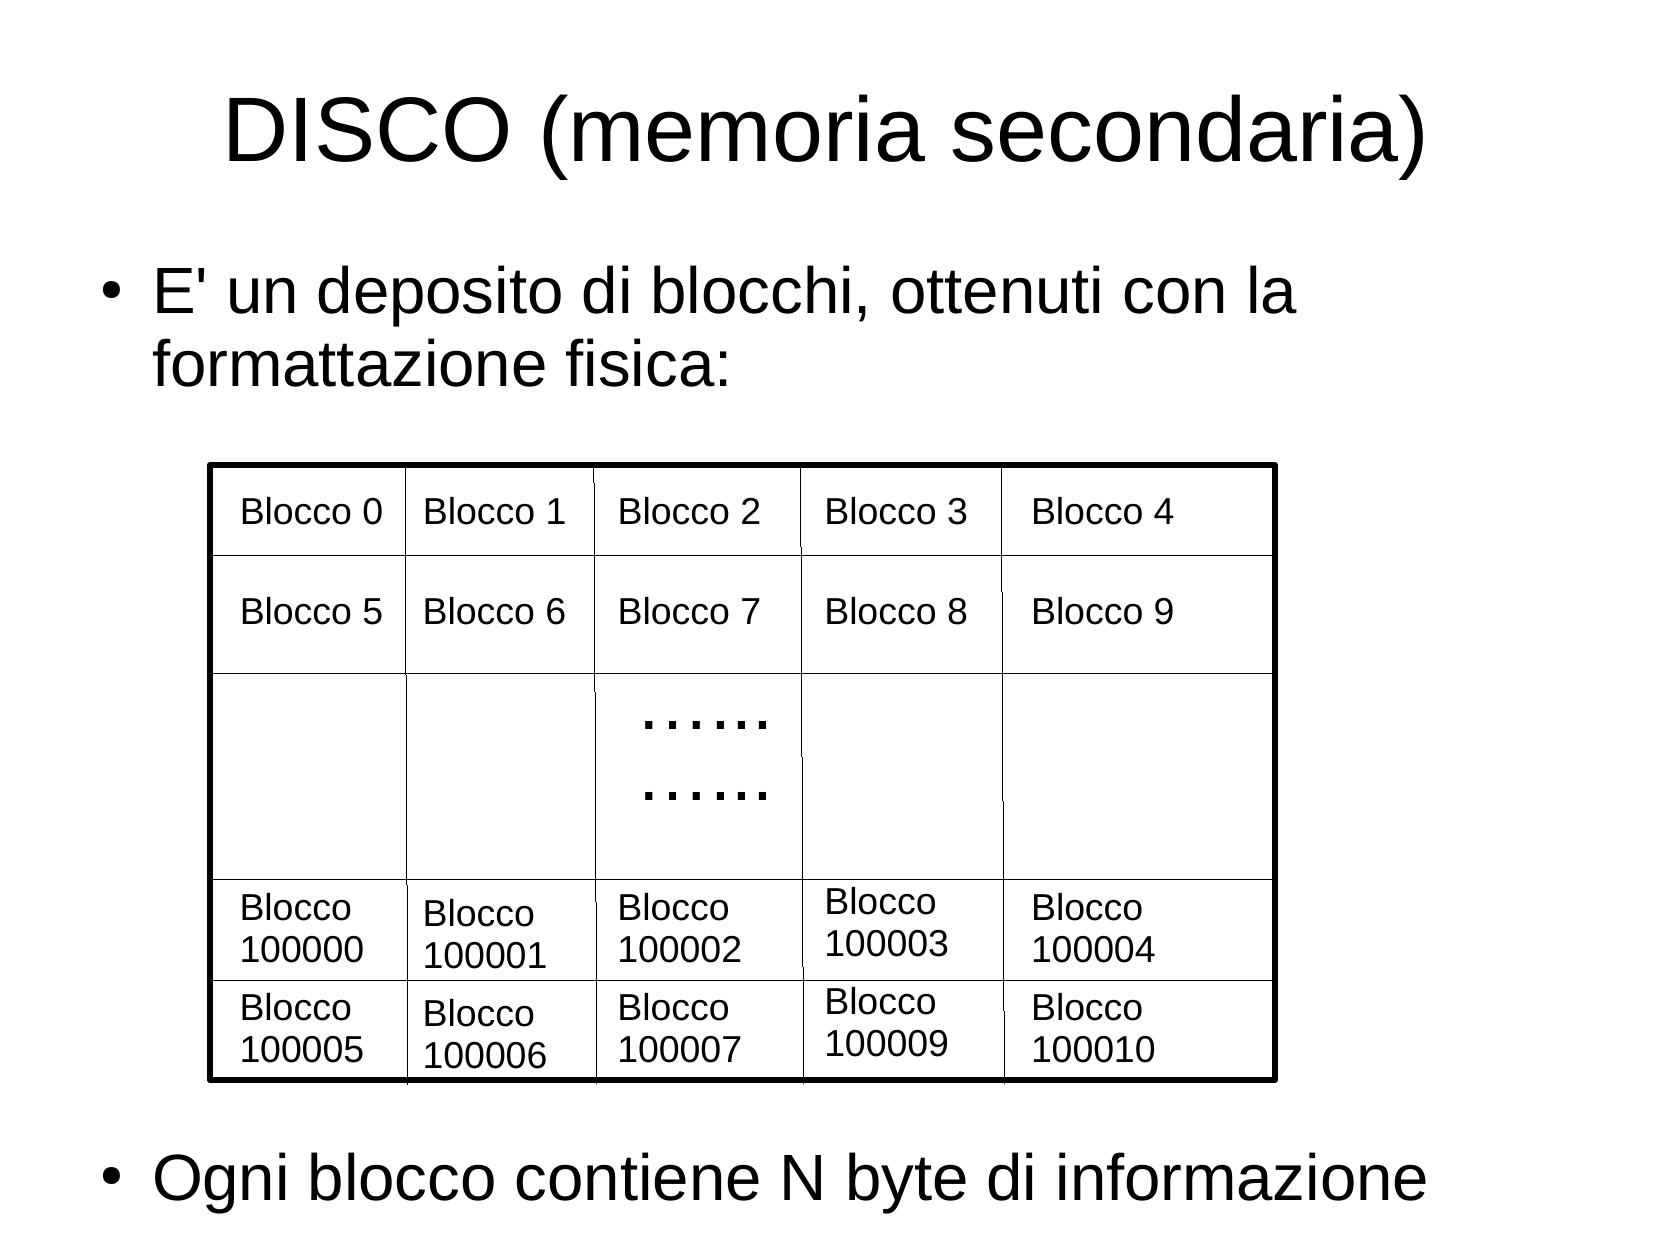

# DISCO (memoria secondaria)
E' un deposito di blocchi, ottenuti con la formattazione fisica:
Ogni blocco contiene N byte di informazione
Blocco 0
Blocco 1
Blocco 2
Blocco 3
Blocco 4
Blocco 5
Blocco 6
Blocco 7
Blocco 8
Blocco 9
…...
…...
Blocco 100003
Blocco 100000
Blocco 100002
Blocco 100004
Blocco 100001
Blocco 100009
Blocco 100005
Blocco 100007
Blocco 100010
Blocco 100006